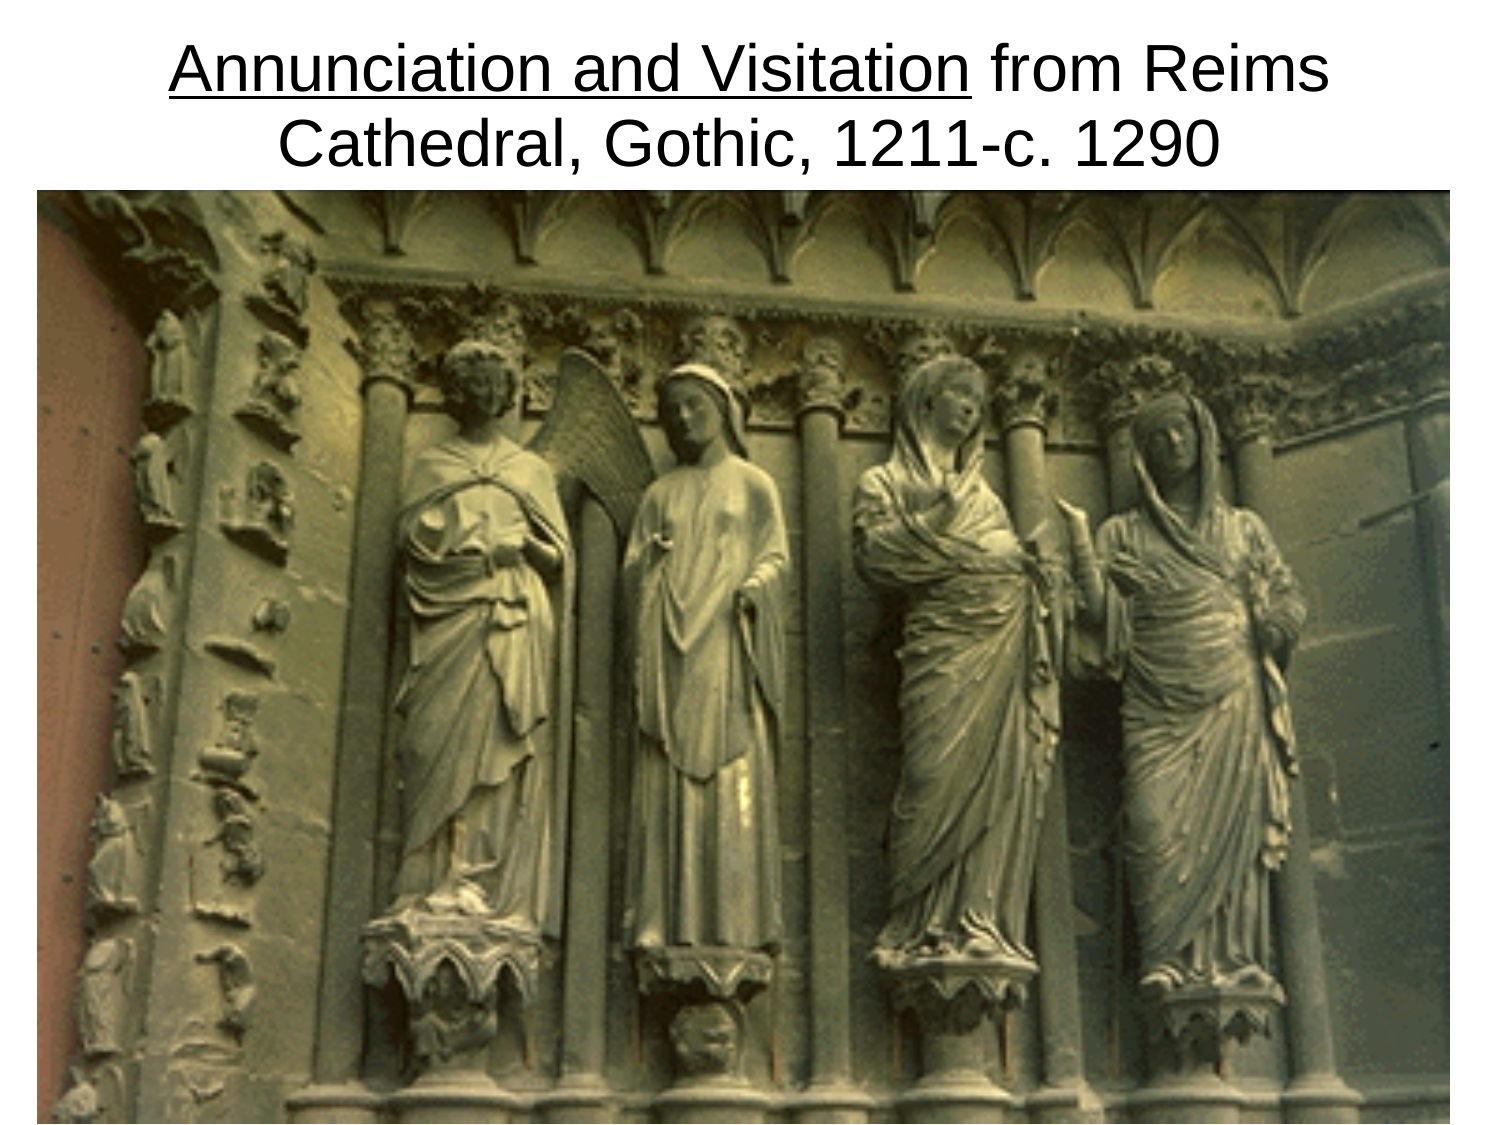

# Annunciation and Visitation from Reims Cathedral, Gothic, 1211-c. 1290